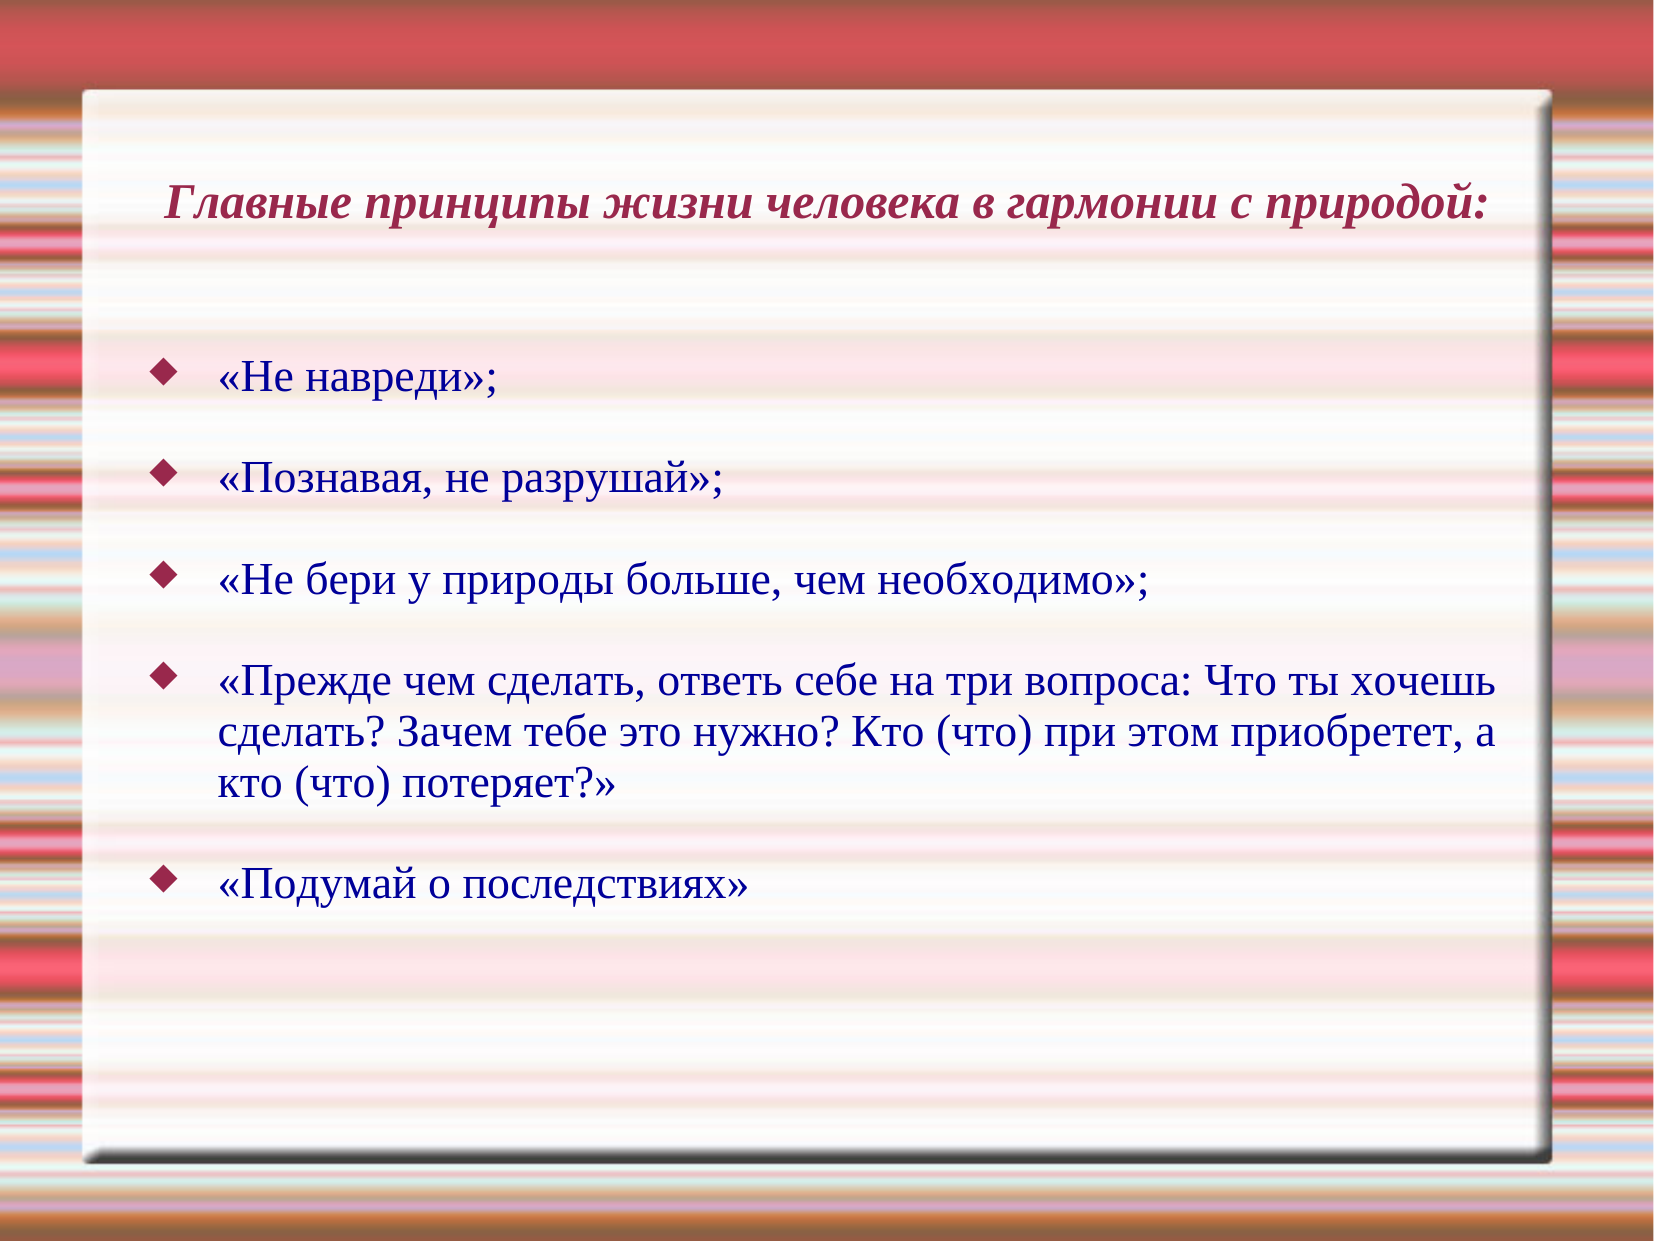

# Главные принципы жизни человека в гармонии с природой:
«Не навреди»;
«Познавая, не разрушай»;
«Не бери у природы больше, чем необходимо»;
«Прежде чем сделать, ответь себе на три вопроса: Что ты хочешь сделать? Зачем тебе это нужно? Кто (что) при этом приобретет, а кто (что) потеряет?»
«Подумай о последствиях»